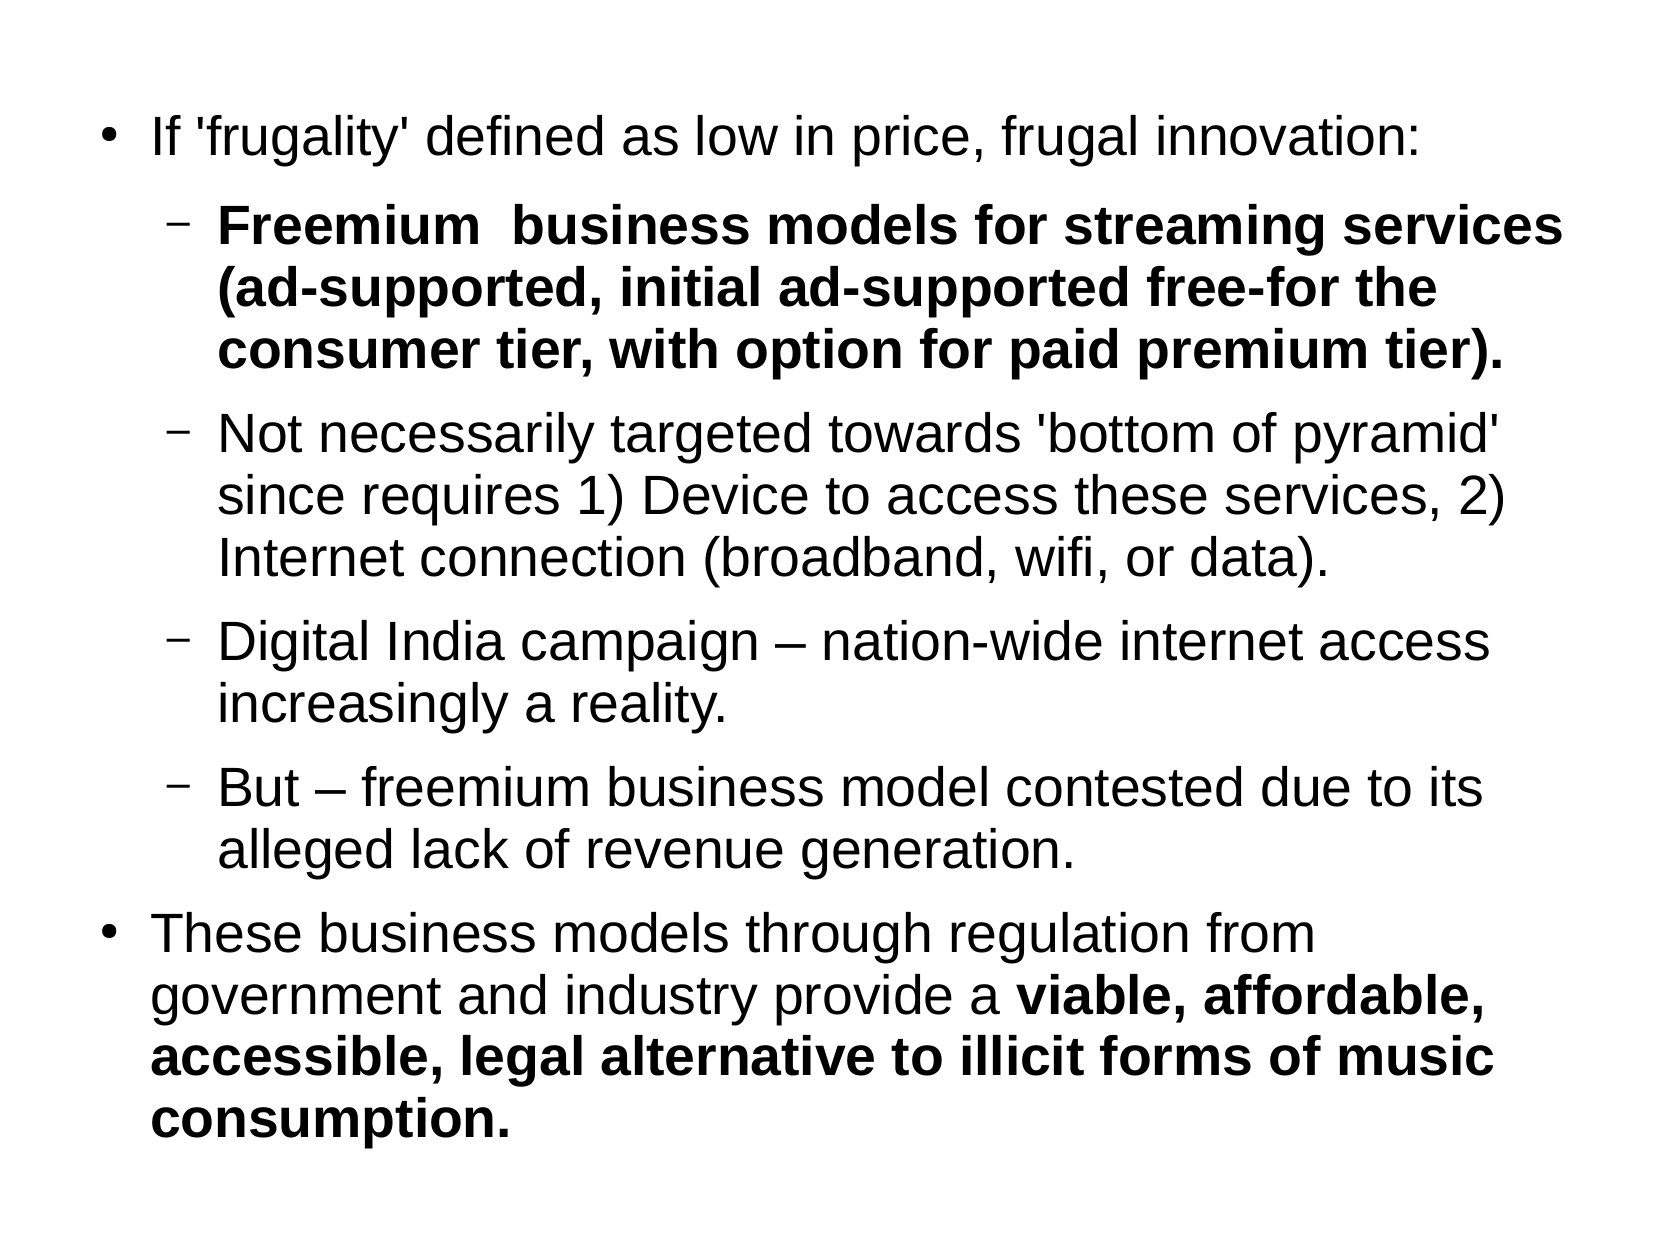

# If 'frugality' defined as low in price, frugal innovation:
Freemium business models for streaming services (ad-supported, initial ad-supported free-for the consumer tier, with option for paid premium tier).
Not necessarily targeted towards 'bottom of pyramid' since requires 1) Device to access these services, 2) Internet connection (broadband, wifi, or data).
Digital India campaign – nation-wide internet access increasingly a reality.
But – freemium business model contested due to its alleged lack of revenue generation.
These business models through regulation from government and industry provide a viable, affordable, accessible, legal alternative to illicit forms of music consumption.